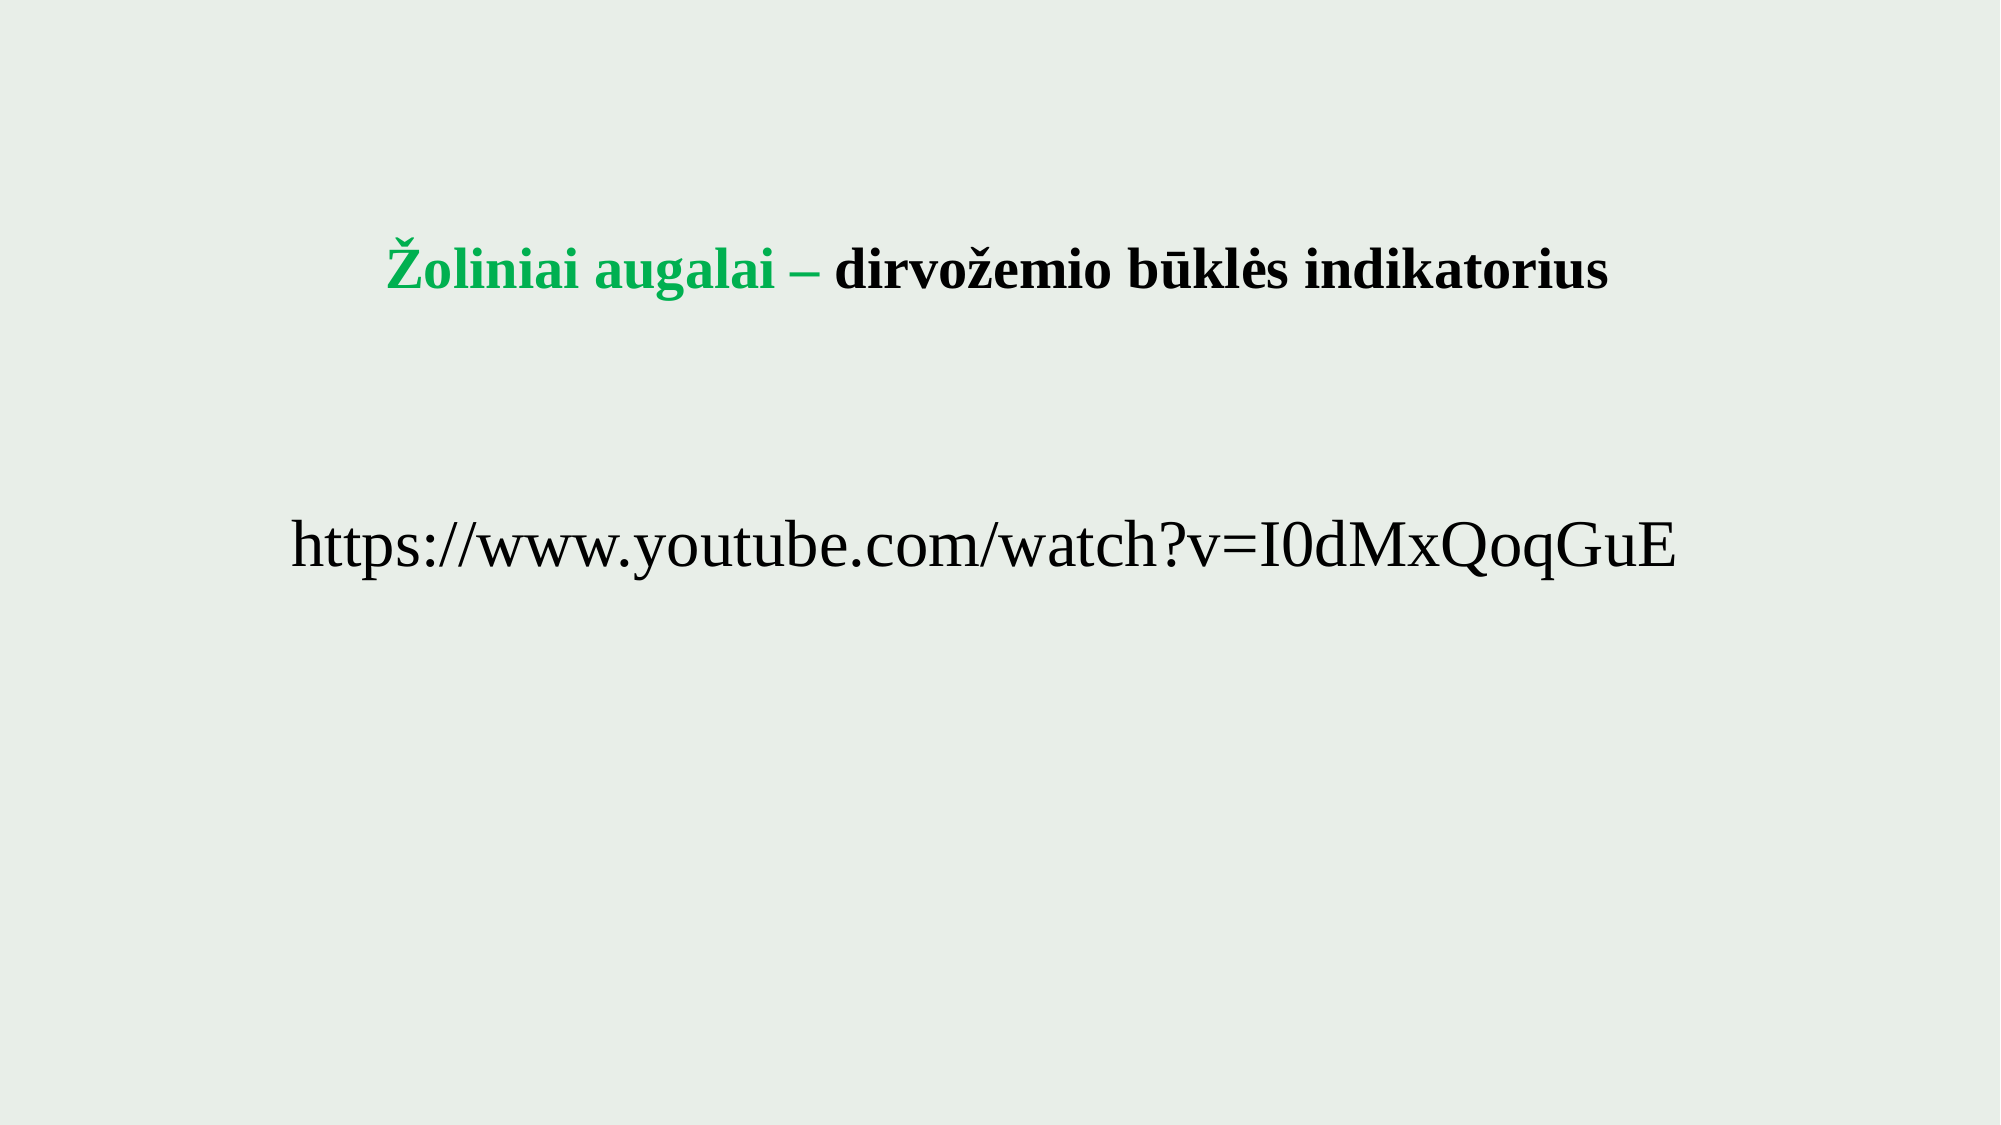

Žoliniai augalai – dirvožemio būklės indikatorius
https://www.youtube.com/watch?v=I0dMxQoqGuE